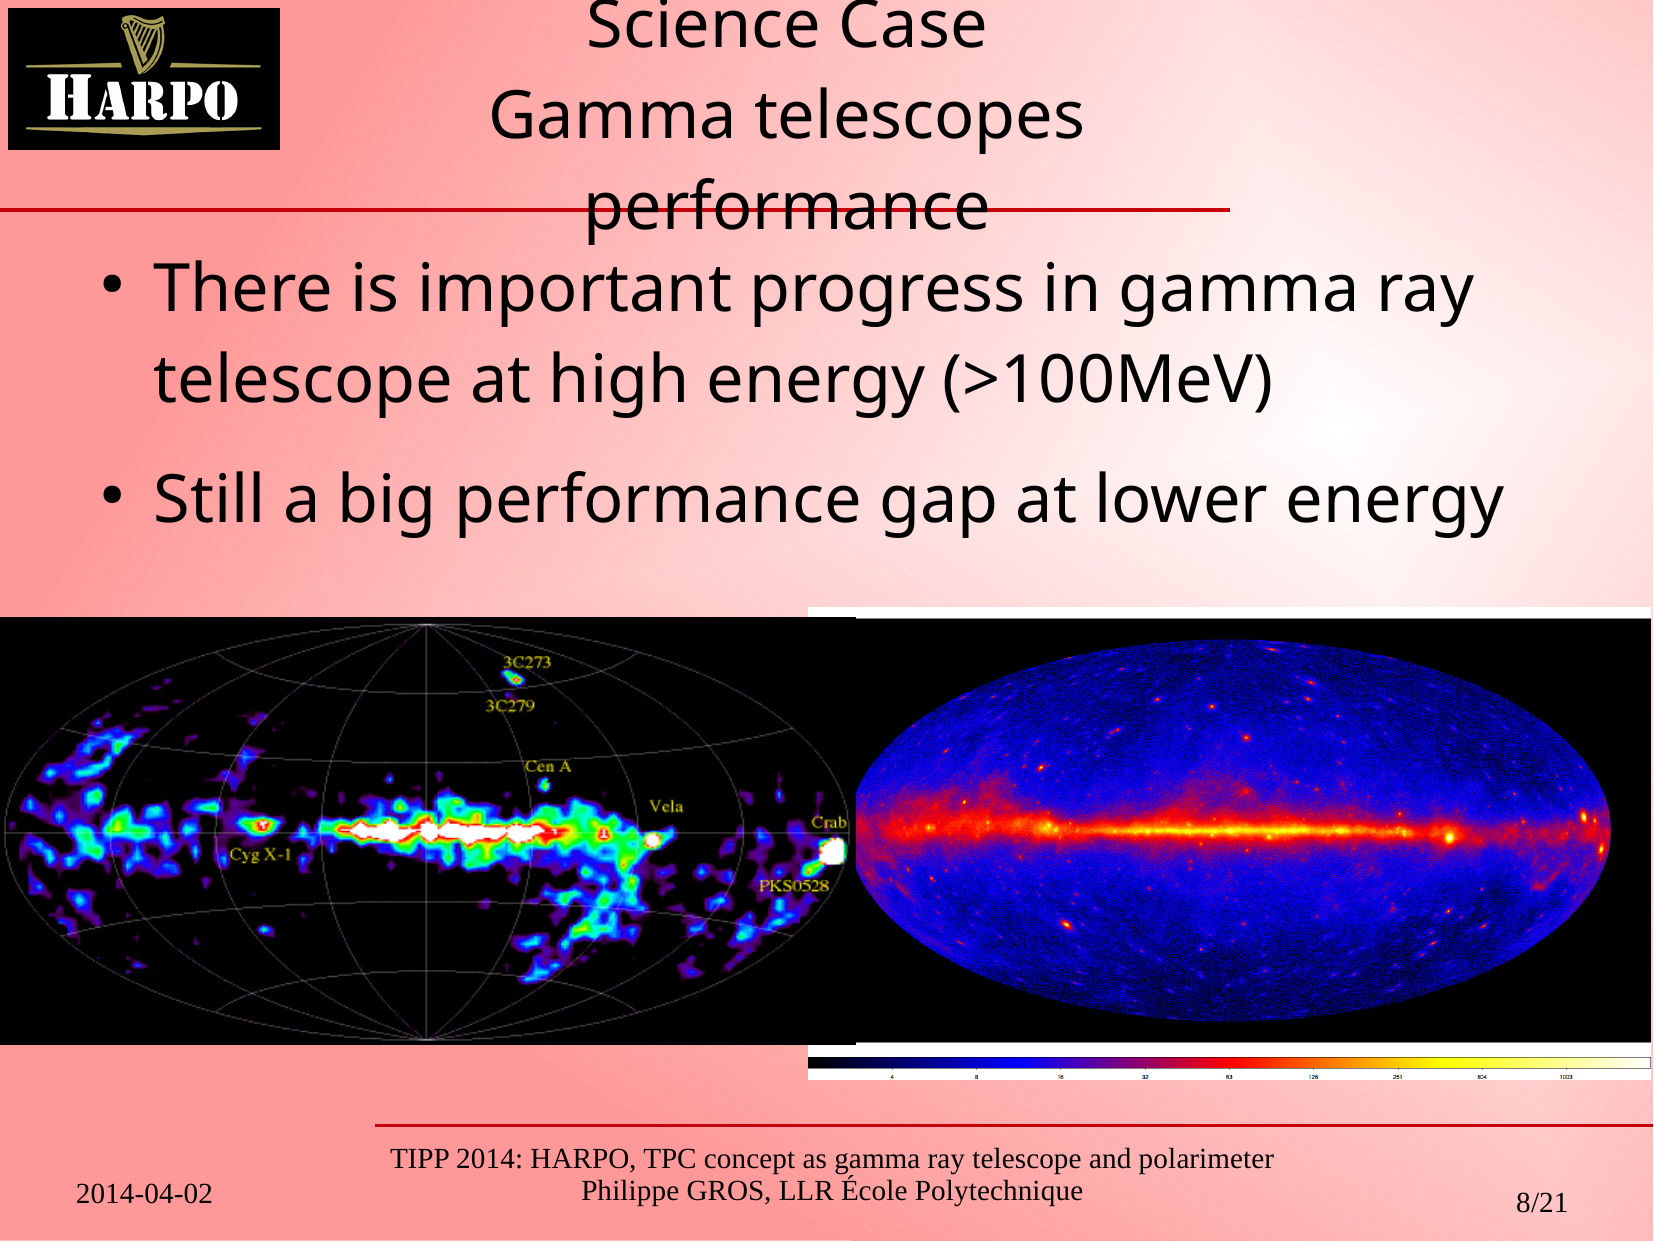

Science Case
Gamma telescopes performance
# There is important progress in gamma ray telescope at high energy (>100MeV)
Still a big performance gap at lower energy
Colloque Grands Instruments: HARPOPhilippe GROS
2014-04-02
8